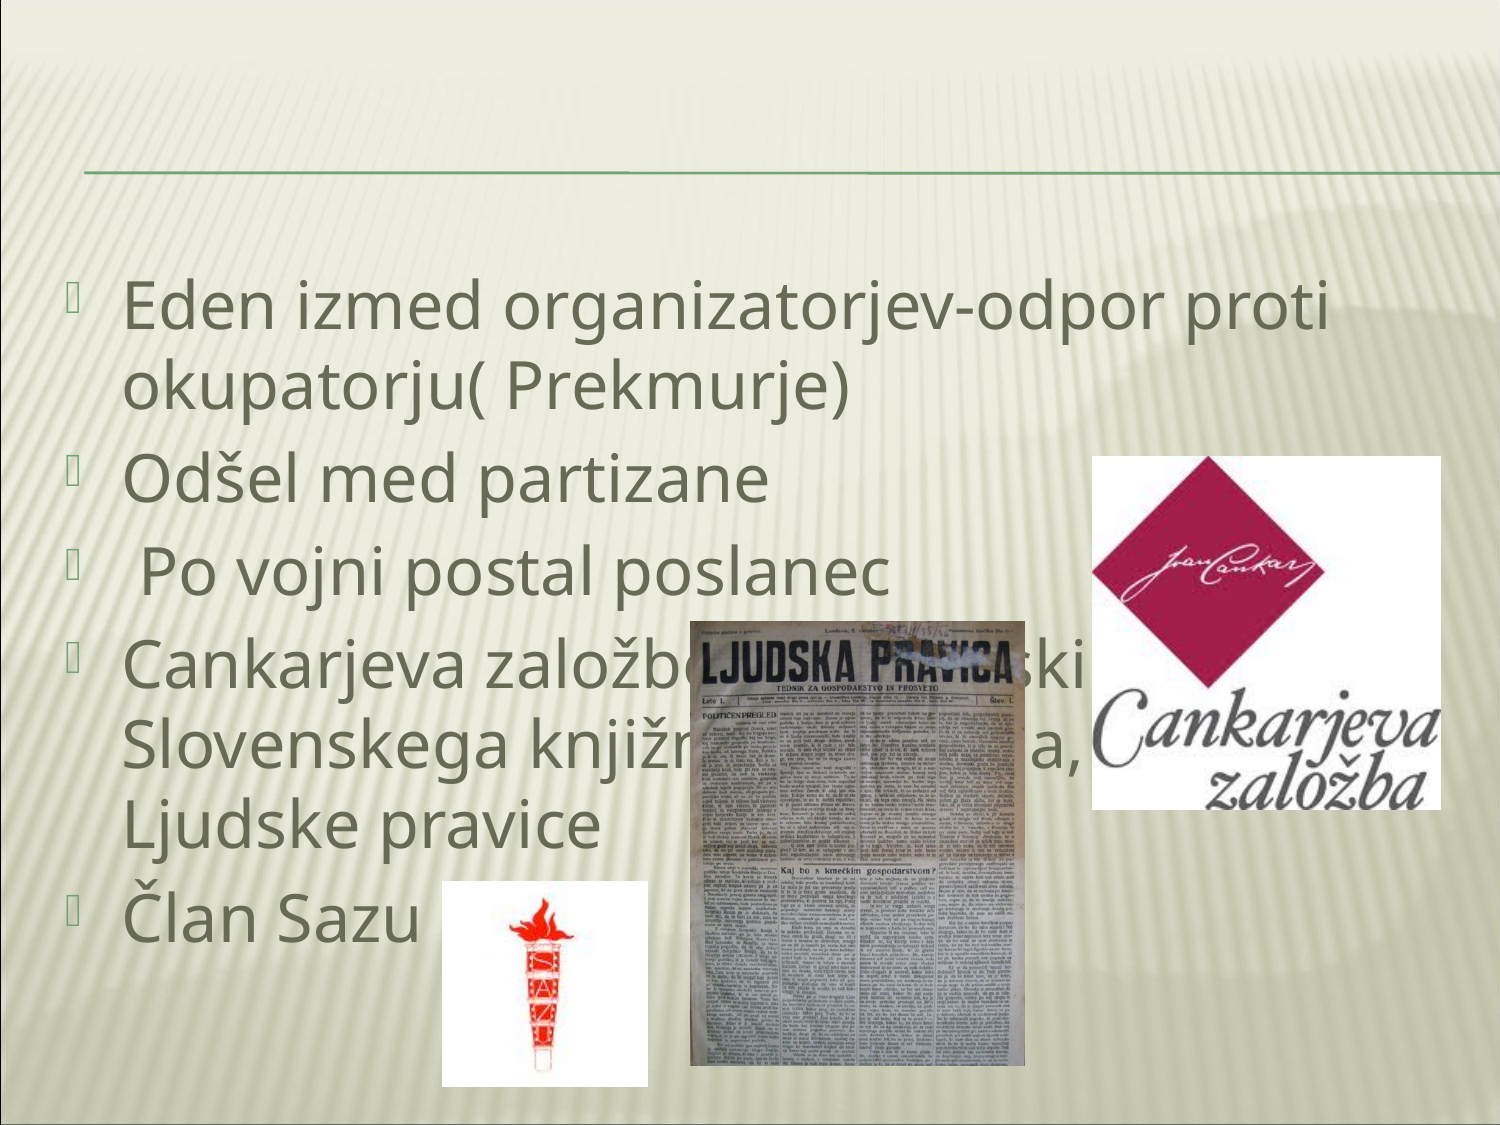

#
Eden izmed organizatorjev-odpor proti okupatorju( Prekmurje)
Odšel med partizane
 Po vojni postal poslanec
Cankarjeva založbe, Ljubljanski dnevnik in Slovenskega knjižnega zavoda, uredništvo Ljudske pravice
Član Sazu